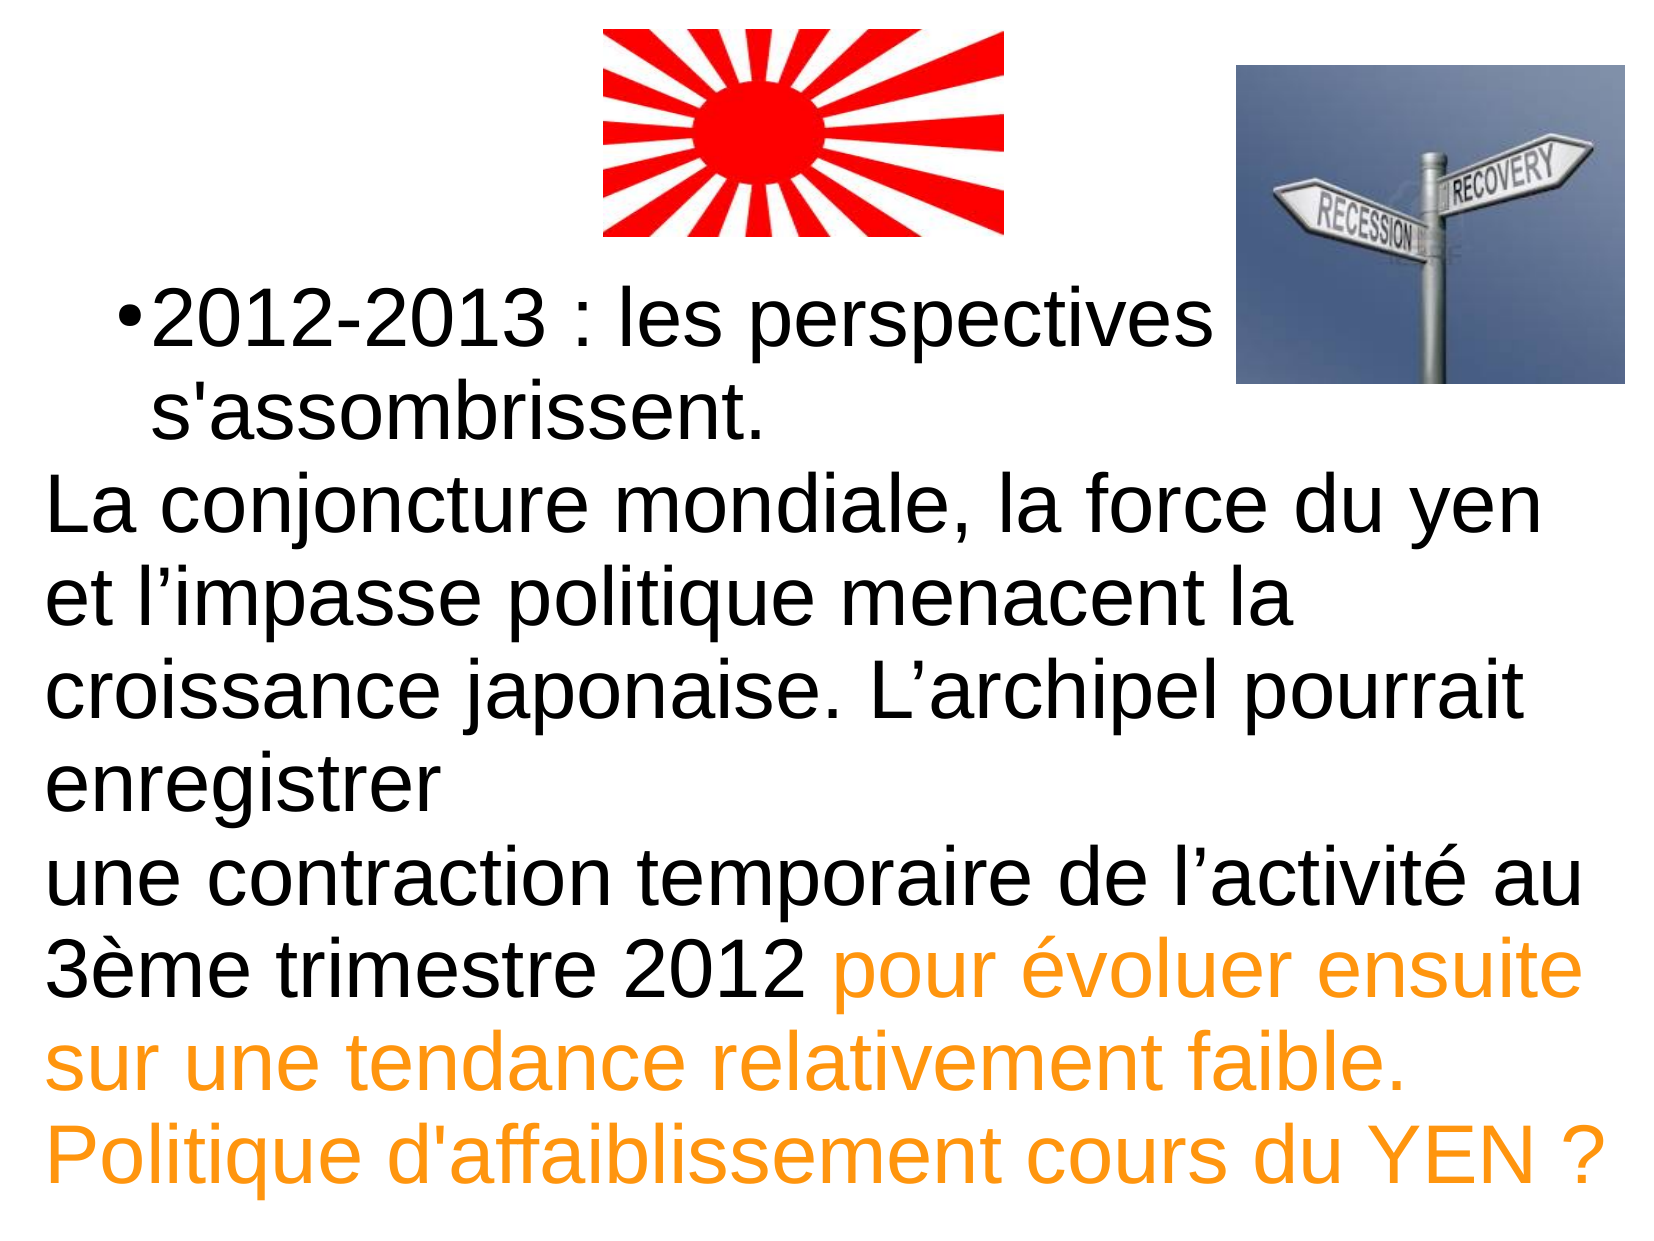

2012-2013 : les perspectives s'assombrissent.
La conjoncture mondiale, la force du yen et l’impasse politique menacent la croissance japonaise. L’archipel pourrait enregistrer
une contraction temporaire de l’activité au 3ème trimestre 2012 pour évoluer ensuite sur une tendance relativement faible.
Politique d'affaiblissement cours du YEN ?